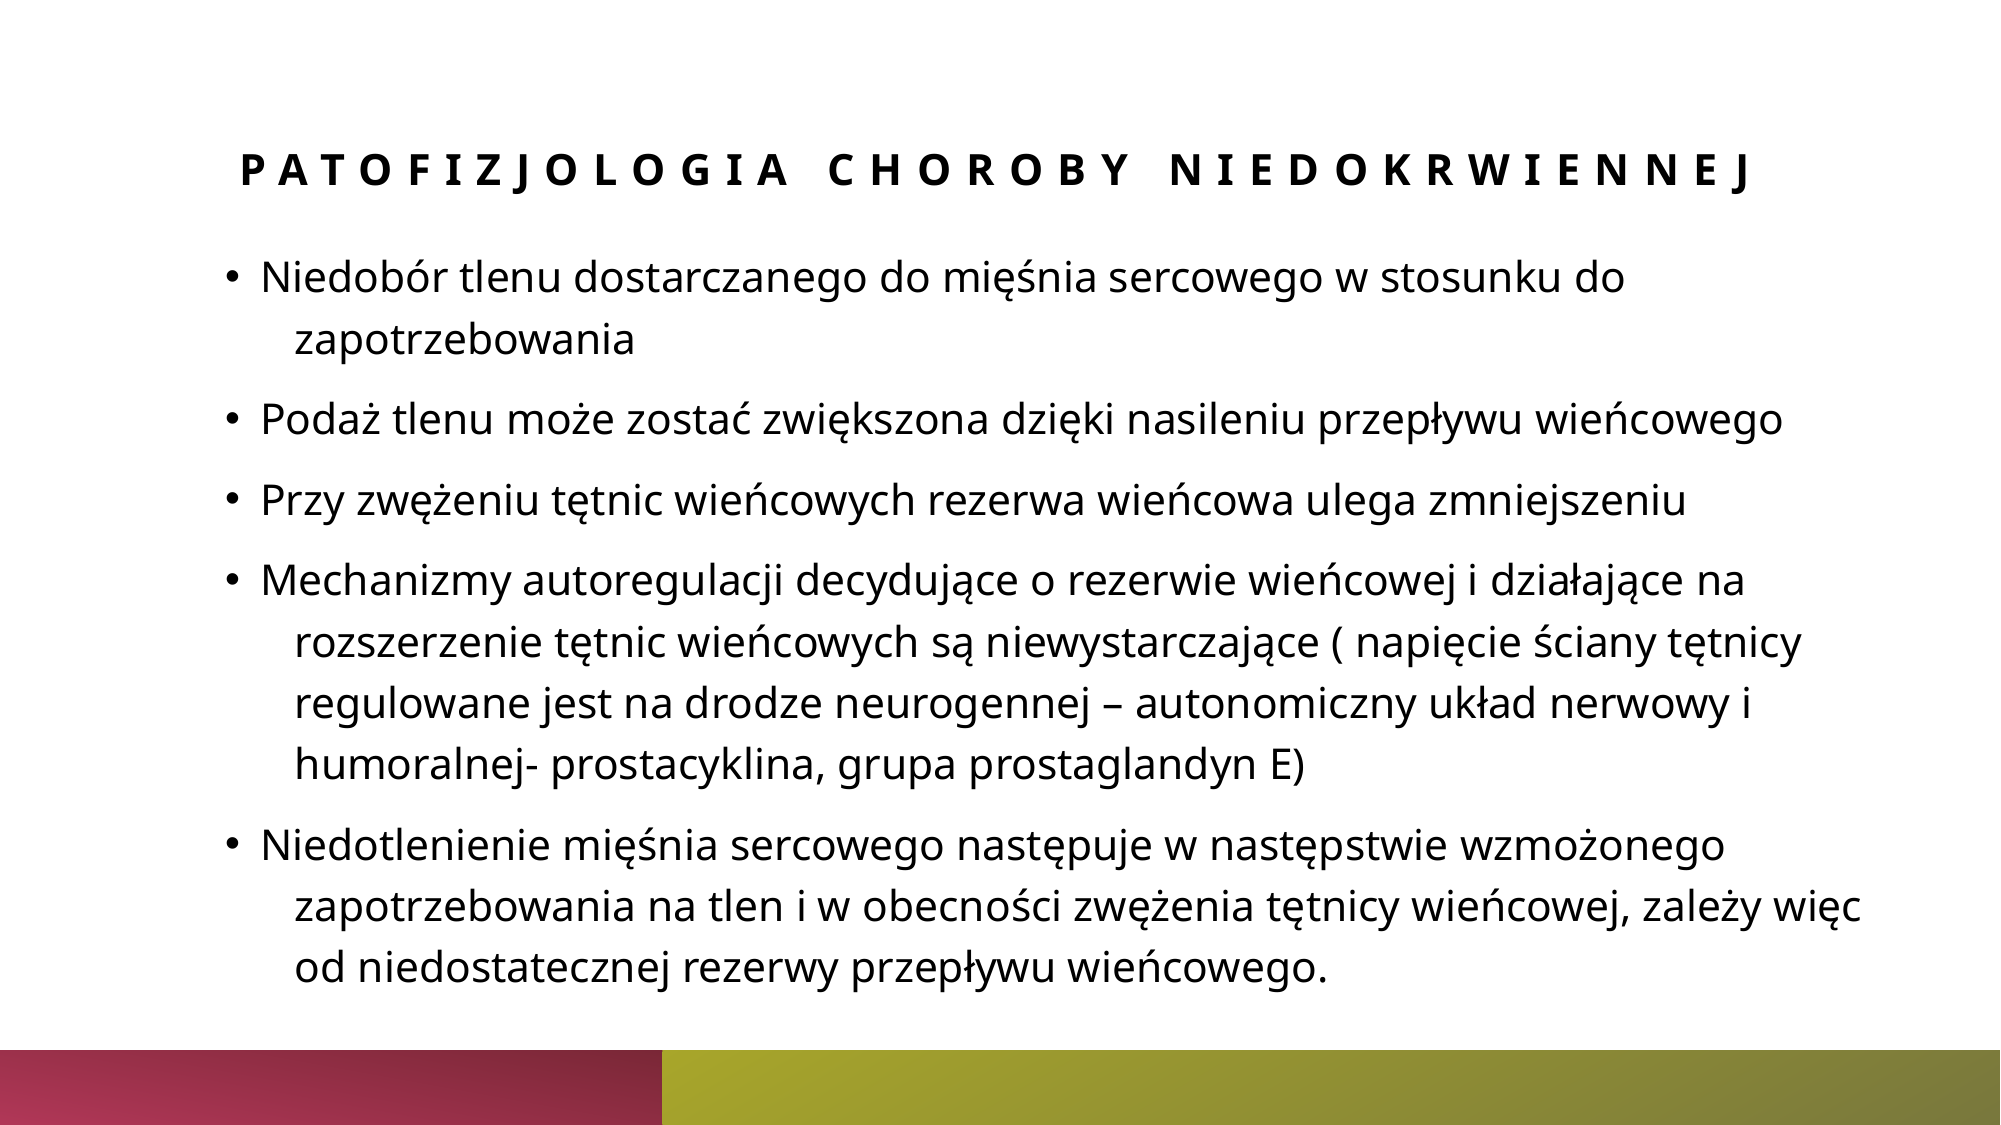

# Patofizjologia choroby niedokrwiennej
Niedobór tlenu dostarczanego do mięśnia sercowego w stosunku do zapotrzebowania
Podaż tlenu może zostać zwiększona dzięki nasileniu przepływu wieńcowego
Przy zwężeniu tętnic wieńcowych rezerwa wieńcowa ulega zmniejszeniu
Mechanizmy autoregulacji decydujące o rezerwie wieńcowej i działające na rozszerzenie tętnic wieńcowych są niewystarczające ( napięcie ściany tętnicy regulowane jest na drodze neurogennej – autonomiczny układ nerwowy i humoralnej- prostacyklina, grupa prostaglandyn E)
Niedotlenienie mięśnia sercowego następuje w następstwie wzmożonego zapotrzebowania na tlen i w obecności zwężenia tętnicy wieńcowej, zależy więc od niedostatecznej rezerwy przepływu wieńcowego.